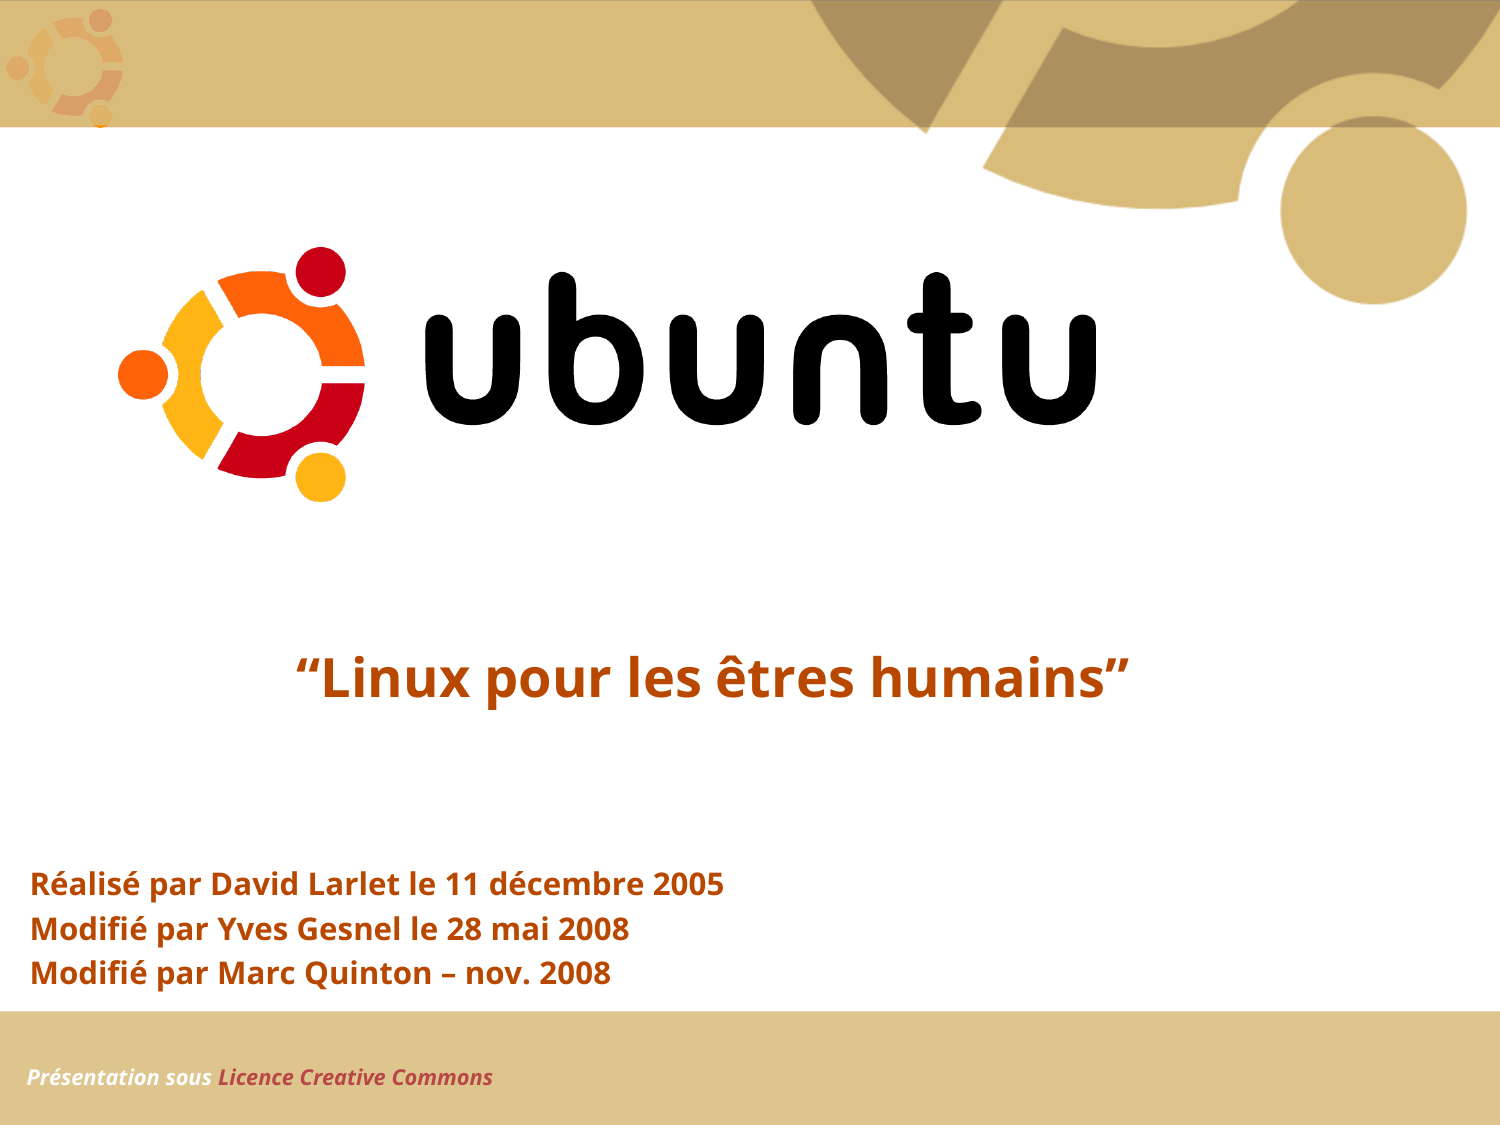

# “Linux pour les êtres humains”
Réalisé par David Larlet le 11 décembre 2005
Modifié par Yves Gesnel le 28 mai 2008
Modifié par Marc Quinton – nov. 2008